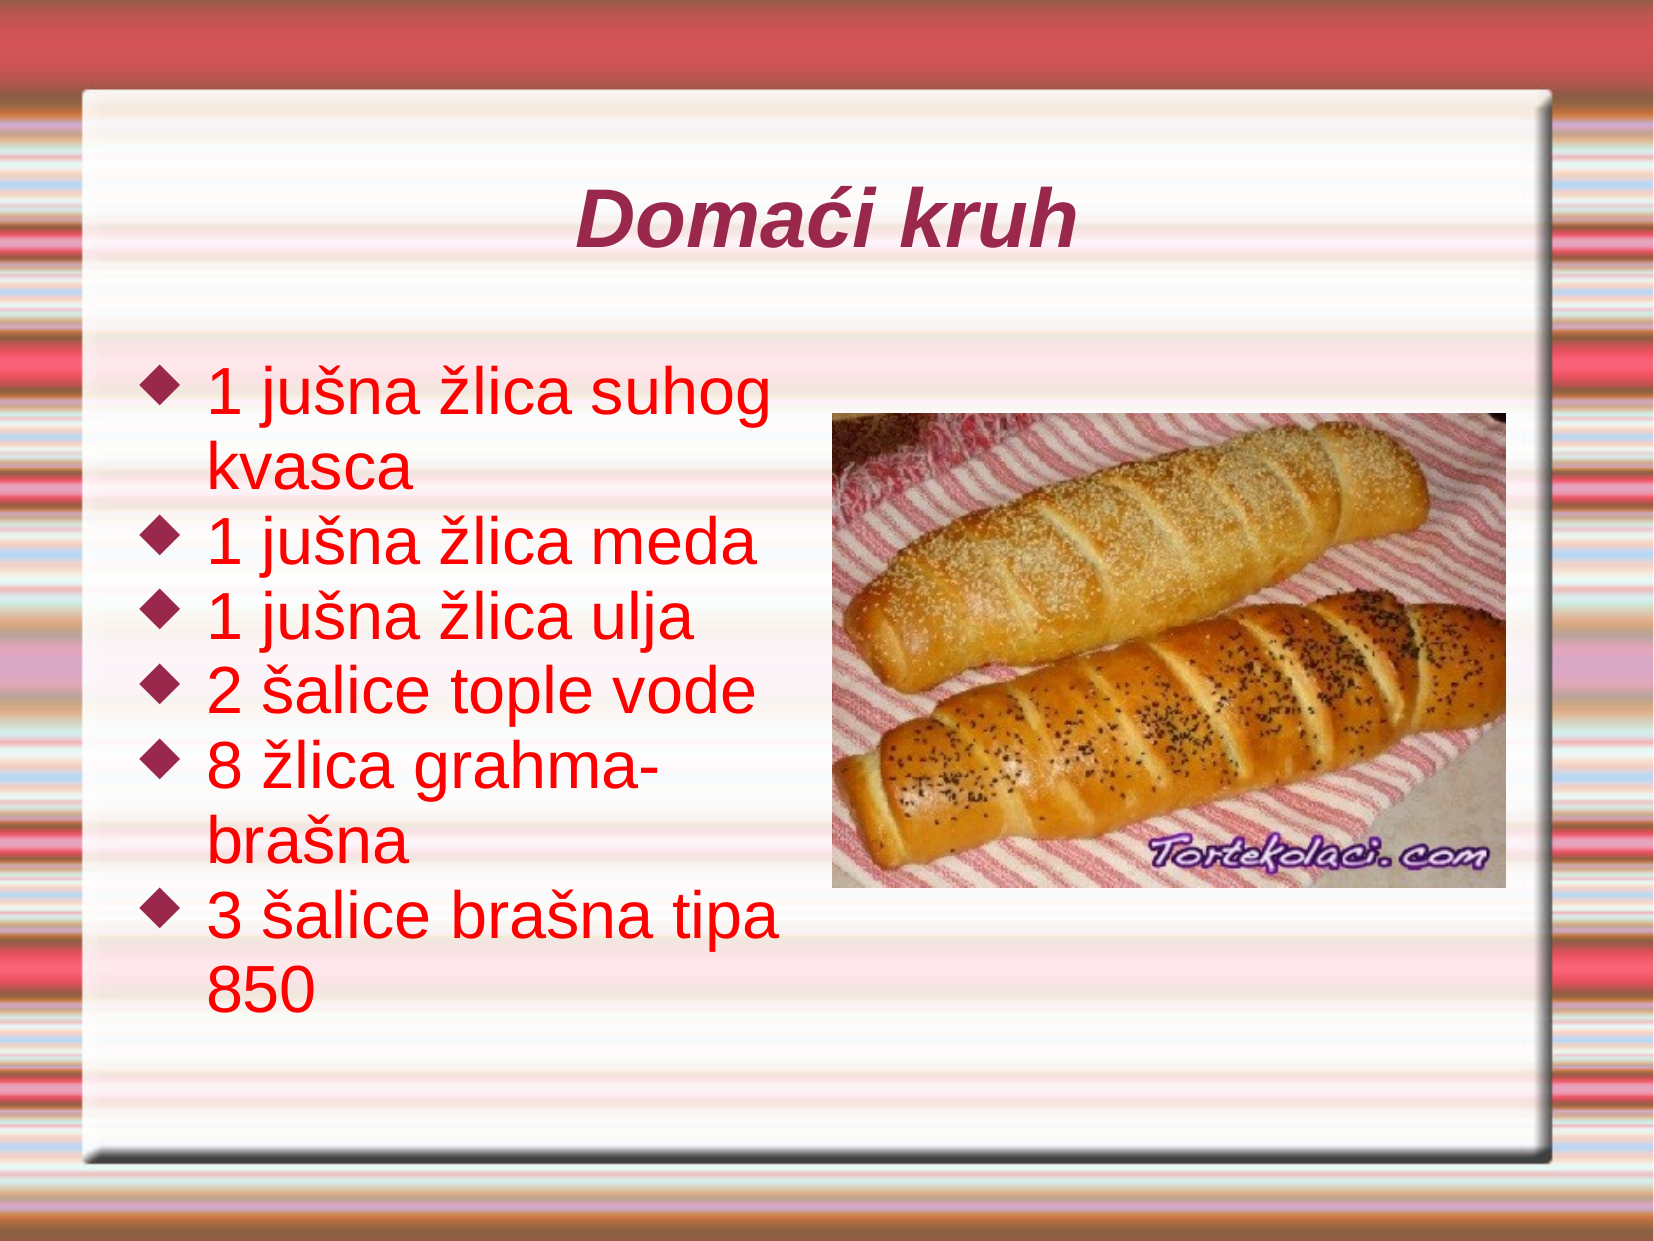

# Domaći kruh
1 jušna žlica suhog kvasca
1 jušna žlica meda
1 jušna žlica ulja
2 šalice tople vode
8 žlica grahma-brašna
3 šalice brašna tipa 850